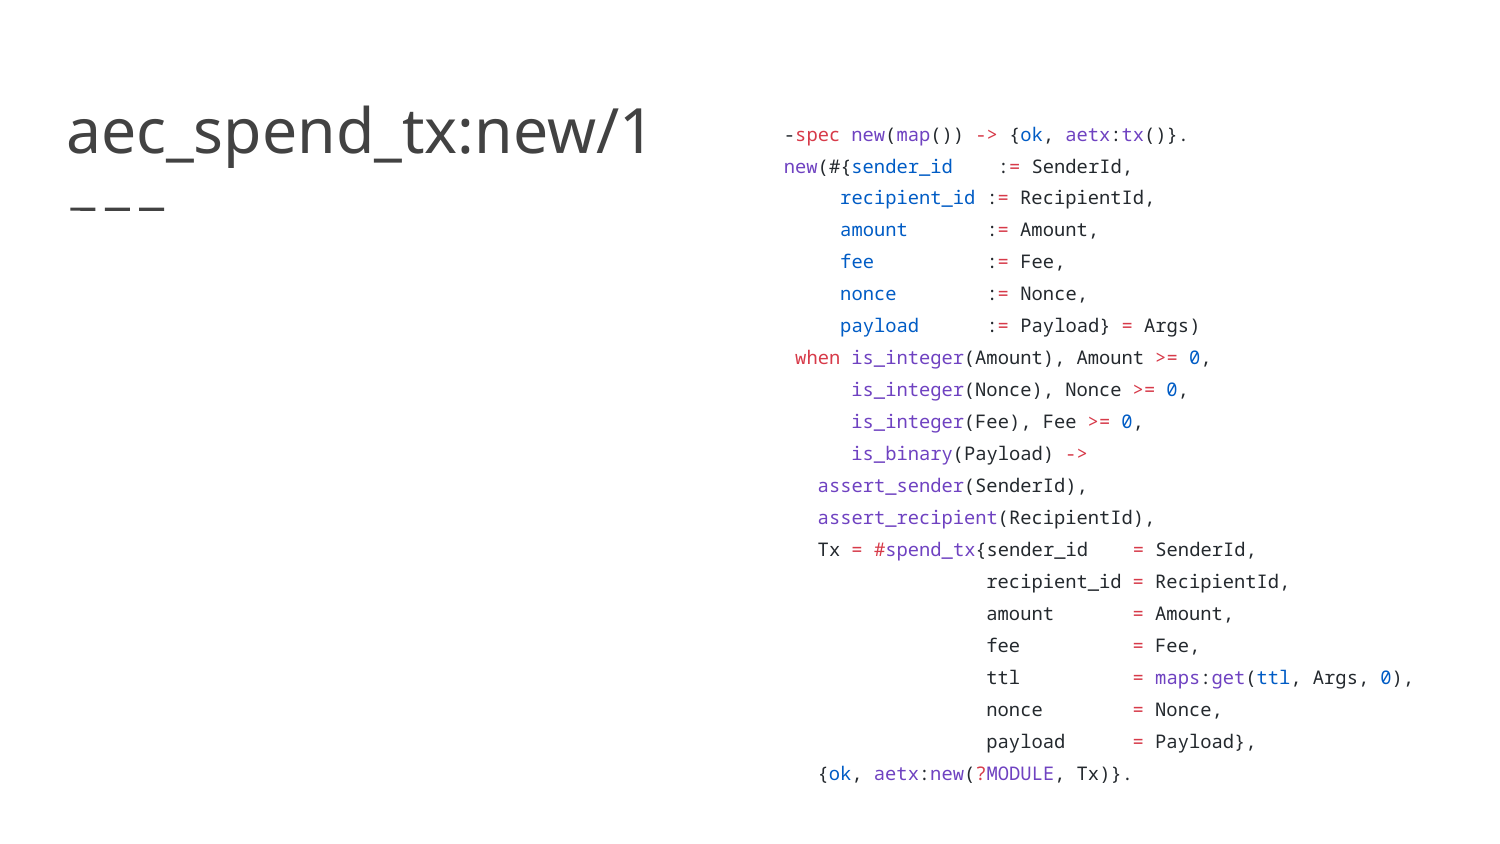

# aec_spend_tx:new/1
-spec new(map()) -> {ok, aetx:tx()}.
new(#{sender_id := SenderId,
 recipient_id := RecipientId,
 amount := Amount,
 fee := Fee,
 nonce := Nonce,
 payload := Payload} = Args)
 when is_integer(Amount), Amount >= 0,
 is_integer(Nonce), Nonce >= 0,
 is_integer(Fee), Fee >= 0,
 is_binary(Payload) ->
 assert_sender(SenderId),
 assert_recipient(RecipientId),
 Tx = #spend_tx{sender_id = SenderId,
 recipient_id = RecipientId,
 amount = Amount,
 fee = Fee,
 ttl = maps:get(ttl, Args, 0),
 nonce = Nonce,
 payload = Payload},
 {ok, aetx:new(?MODULE, Tx)}.